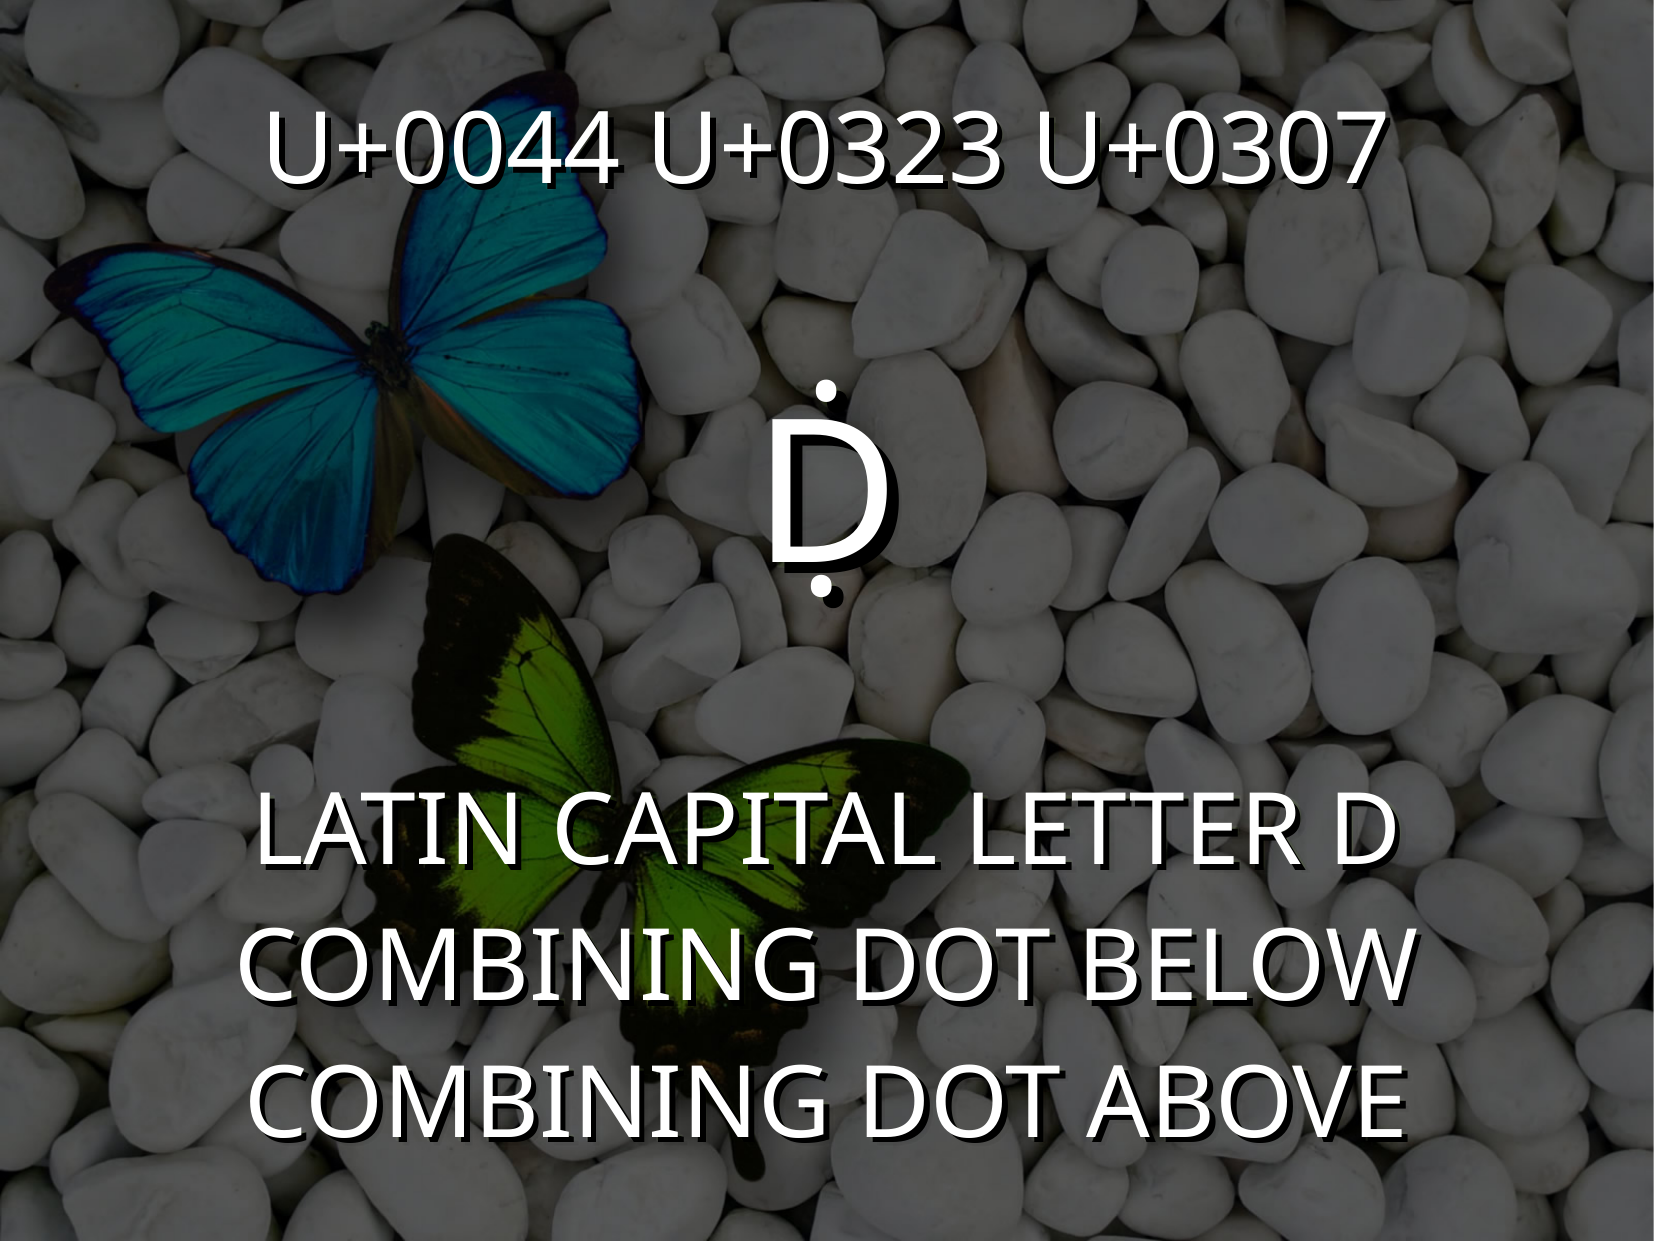

#
U+0044 U+0323 U+0307
Ḍ̇
LATIN CAPITAL LETTER D
COMBINING DOT BELOW
COMBINING DOT ABOVE